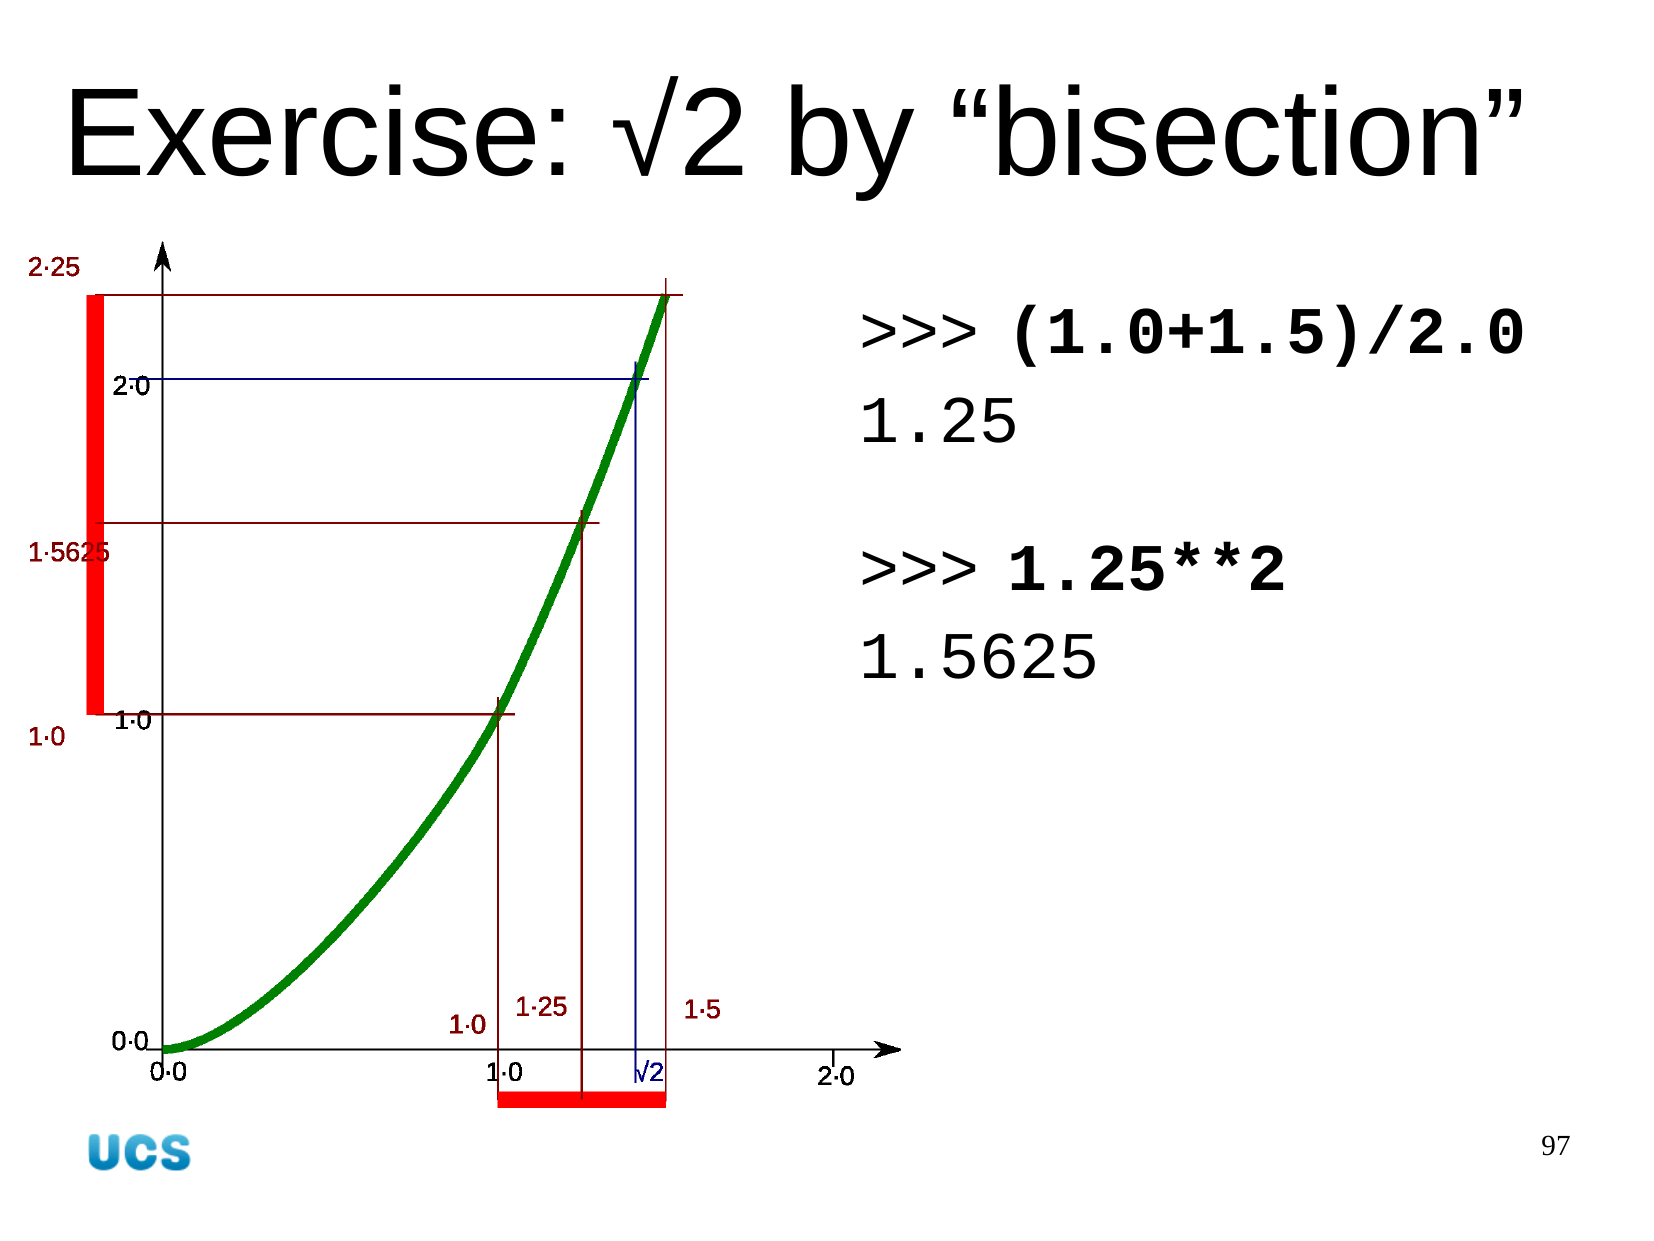

Exercise: √2 by “bisection”
>>>
(1.0+1.5)/2.0
1.25
>>>
1.25**2
1.5625
97